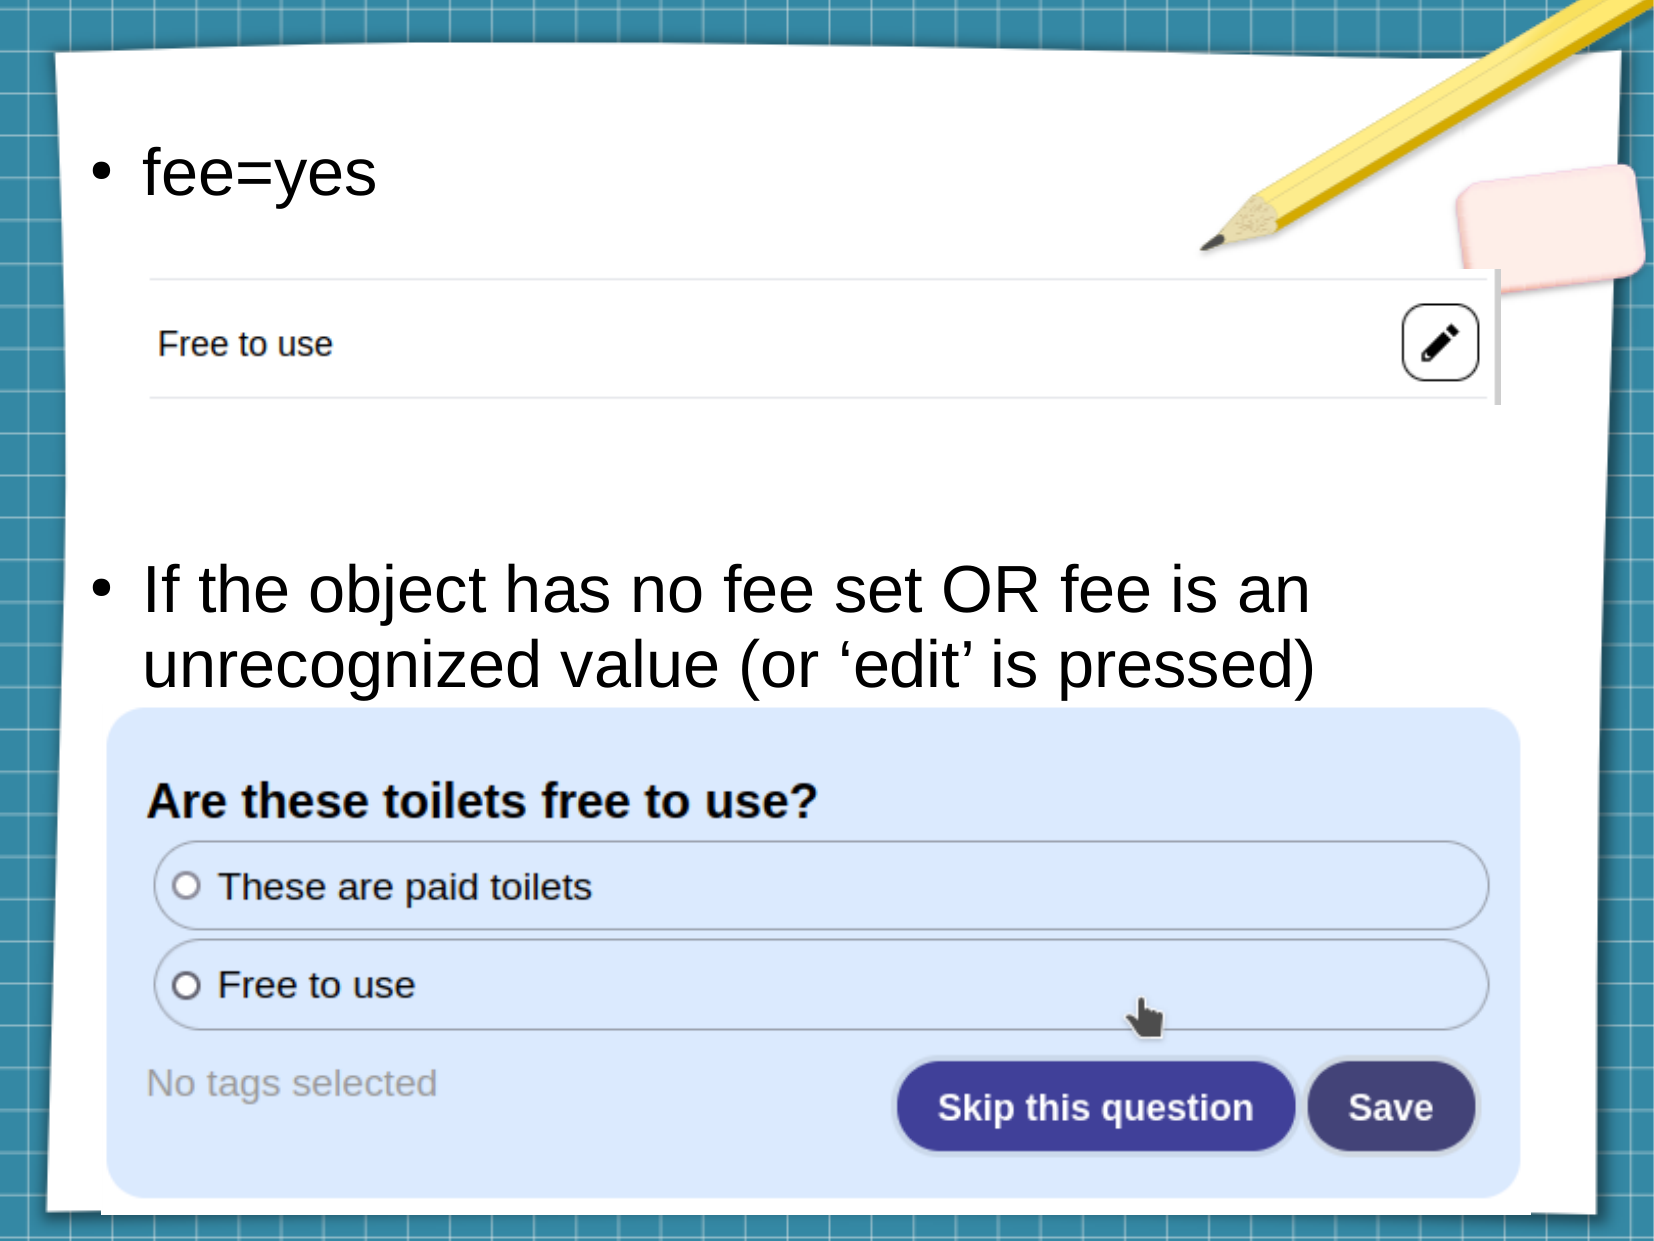

# fee=yes
If the object has no fee set OR fee is an unrecognized value (or ‘edit’ is pressed)